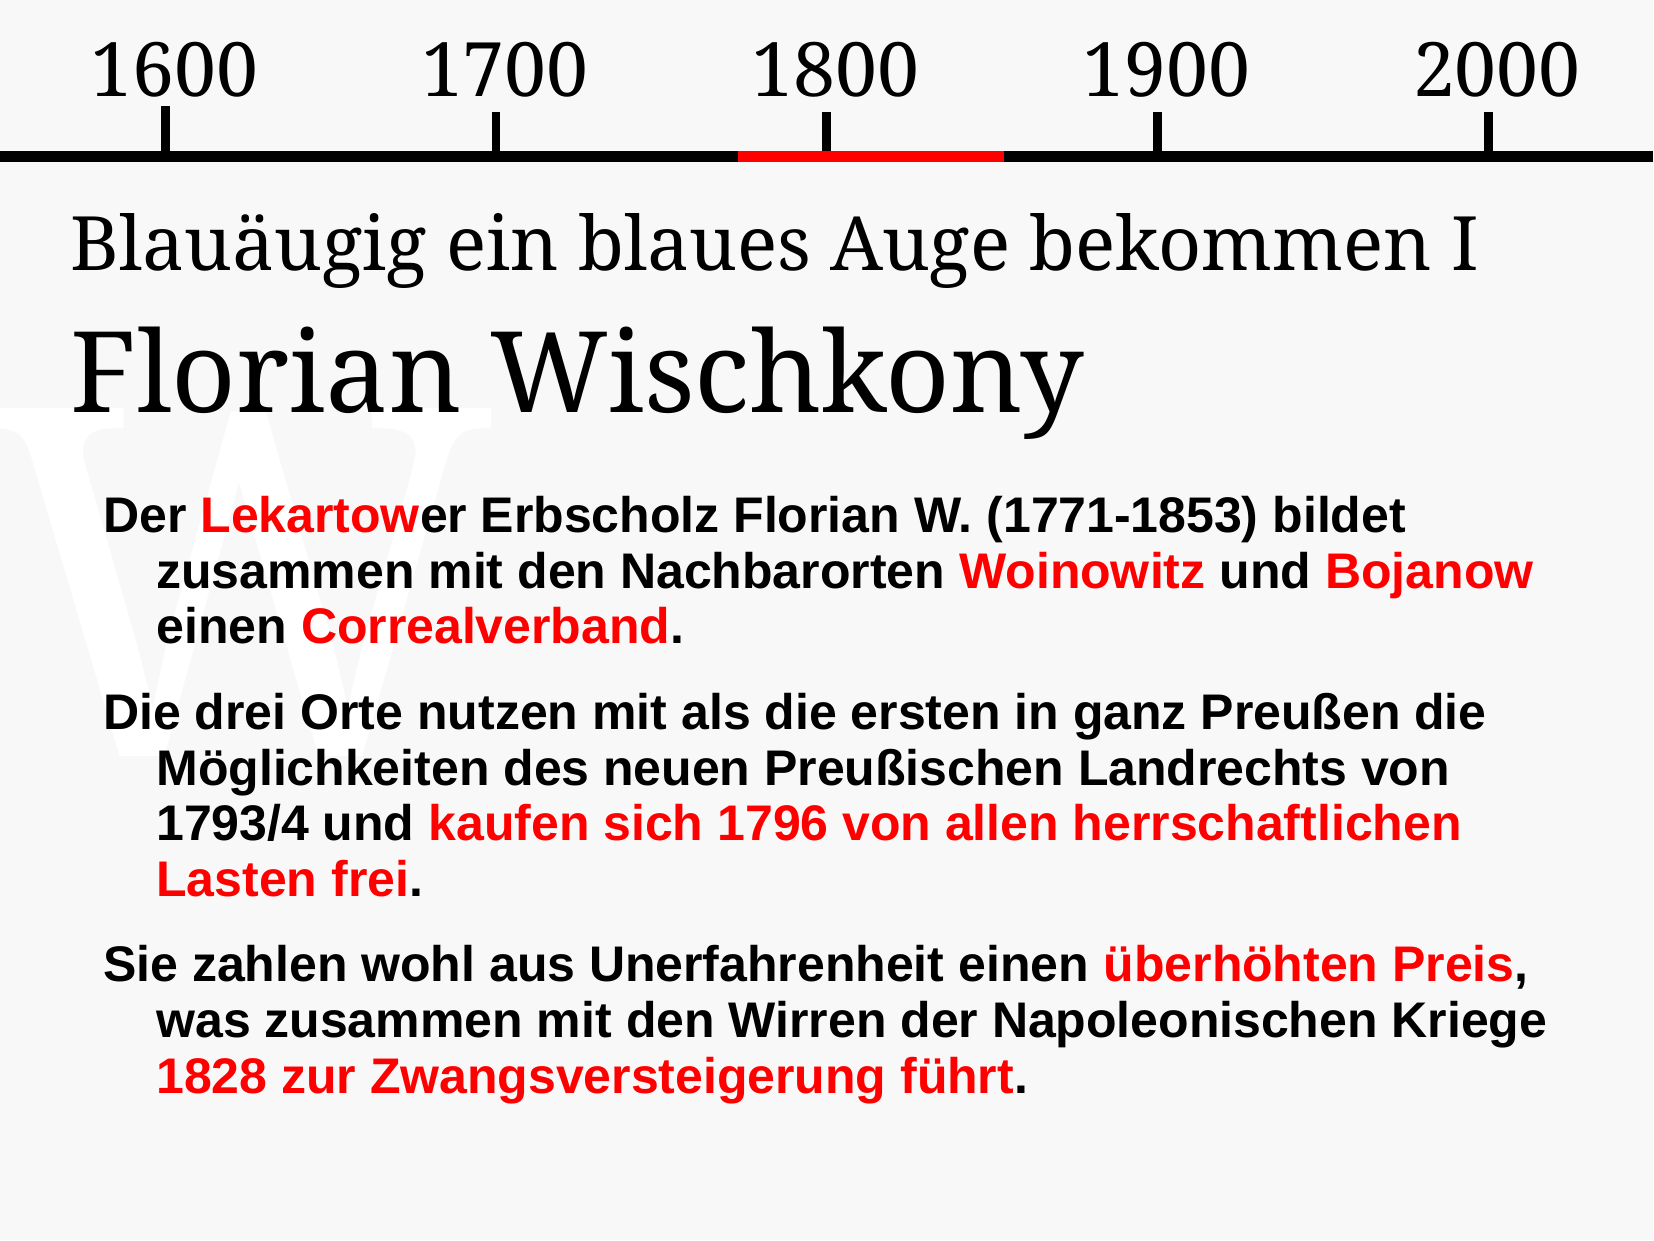

1600
1700
1800
1900
2000
# Blauäugig ein blaues Auge bekommen I Florian Wischkony
W
Der Lekartower Erbscholz Florian W. (1771-1853) bildet zusammen mit den Nachbarorten Woinowitz und Bojanow einen Correalverband.
Die drei Orte nutzen mit als die ersten in ganz Preußen die Möglichkeiten des neuen Preußischen Landrechts von 1793/4 und kaufen sich 1796 von allen herrschaftlichen Lasten frei.
Sie zahlen wohl aus Unerfahrenheit einen überhöhten Preis, was zusammen mit den Wirren der Napoleonischen Kriege 1828 zur Zwangsversteigerung führt.